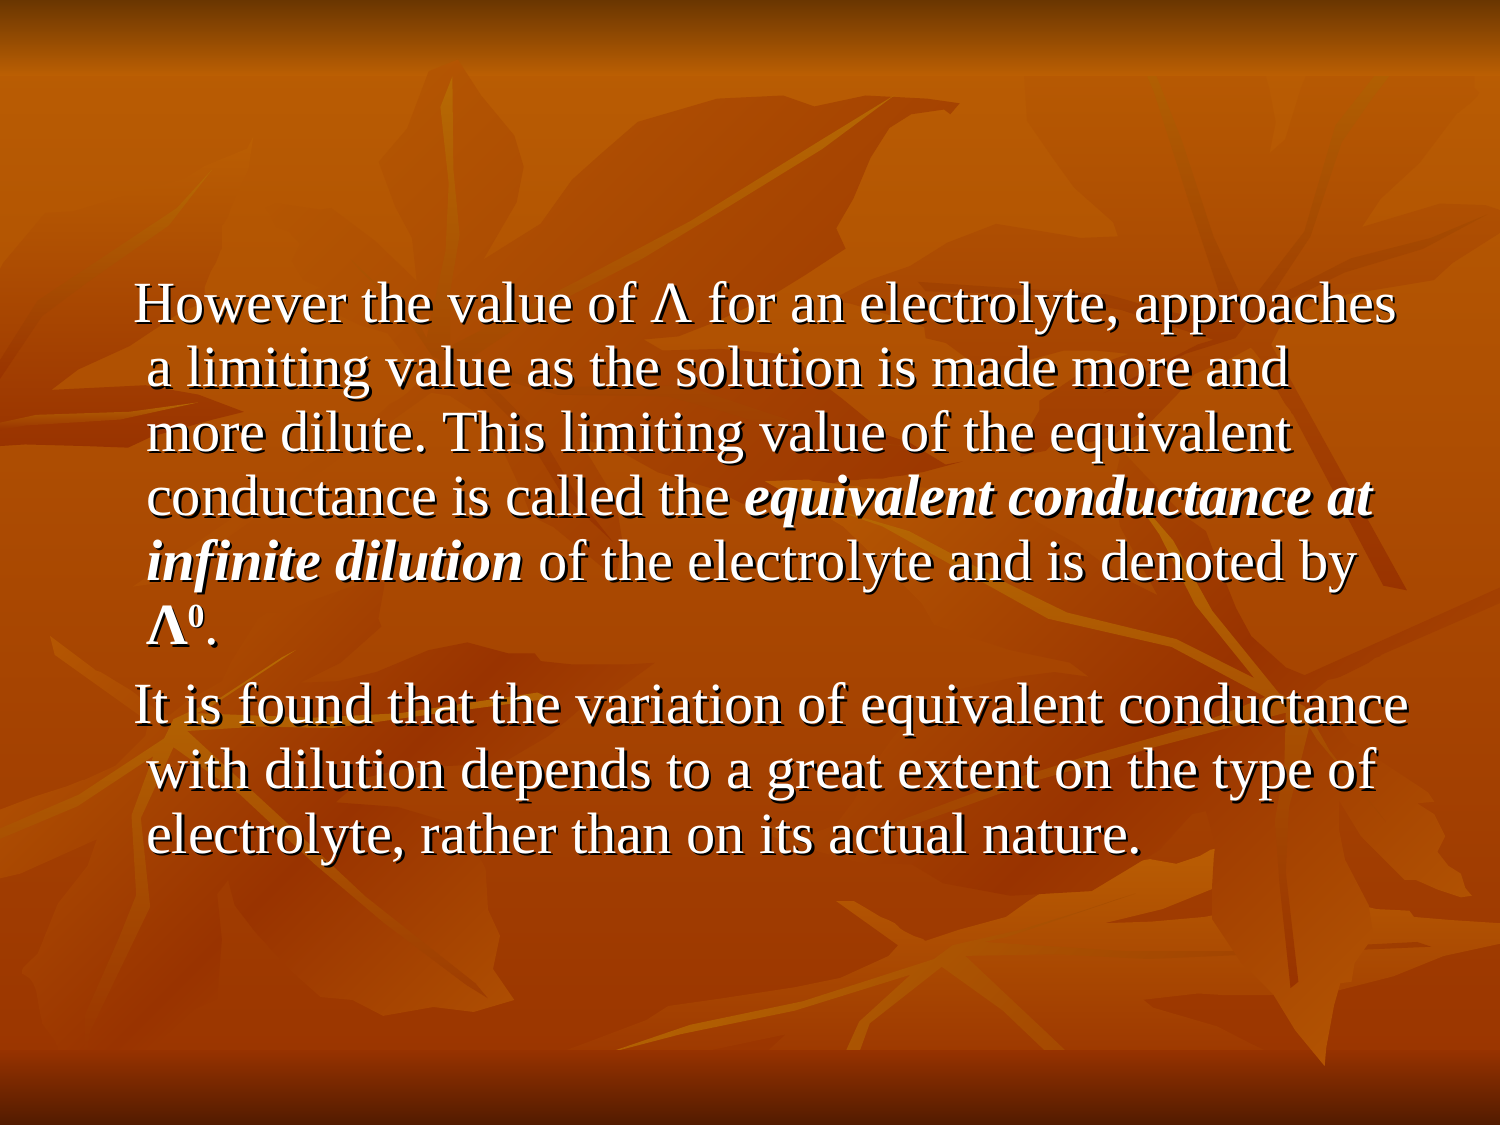

# However the value of Λ for an electrolyte, approaches a limiting value as the solution is made more and more dilute. This limiting value of the equivalent conductance is called the equivalent conductance at infinite dilution of the electrolyte and is denoted by Λ0.
 It is found that the variation of equivalent conductance with dilution depends to a great extent on the type of electrolyte, rather than on its actual nature.